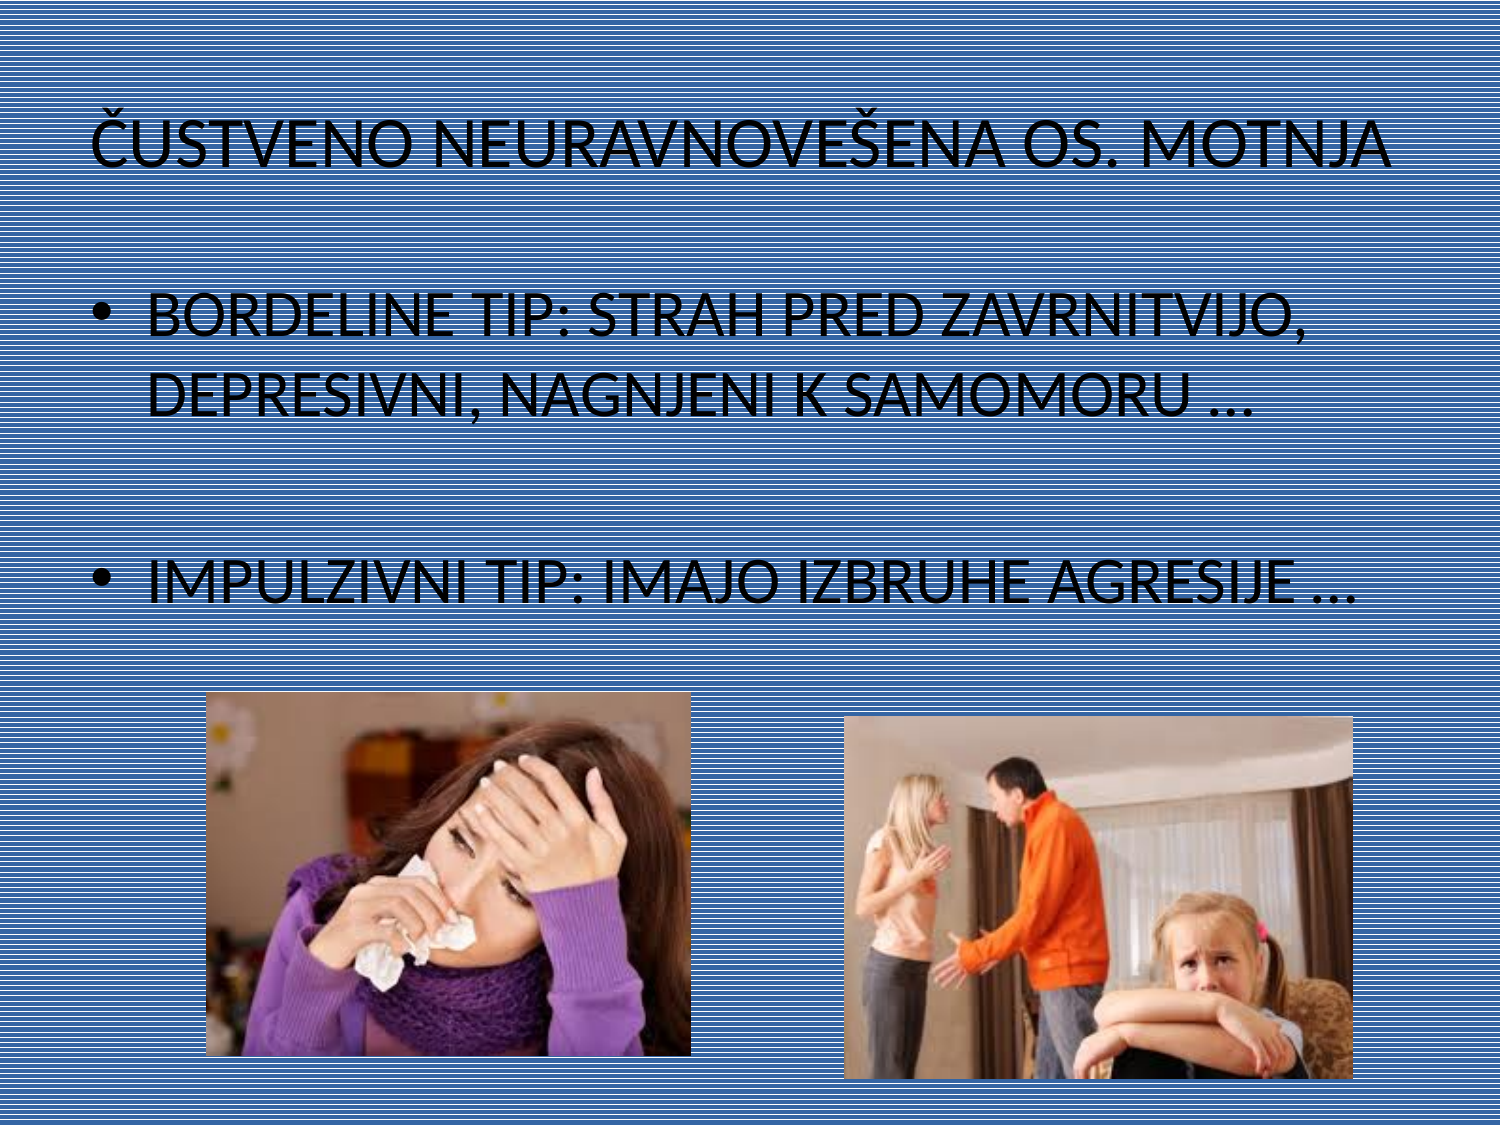

# ČUSTVENO NEURAVNOVEŠENA OS. MOTNJA
BORDELINE TIP: STRAH PRED ZAVRNITVIJO, DEPRESIVNI, NAGNJENI K SAMOMORU …
IMPULZIVNI TIP: IMAJO IZBRUHE AGRESIJE …